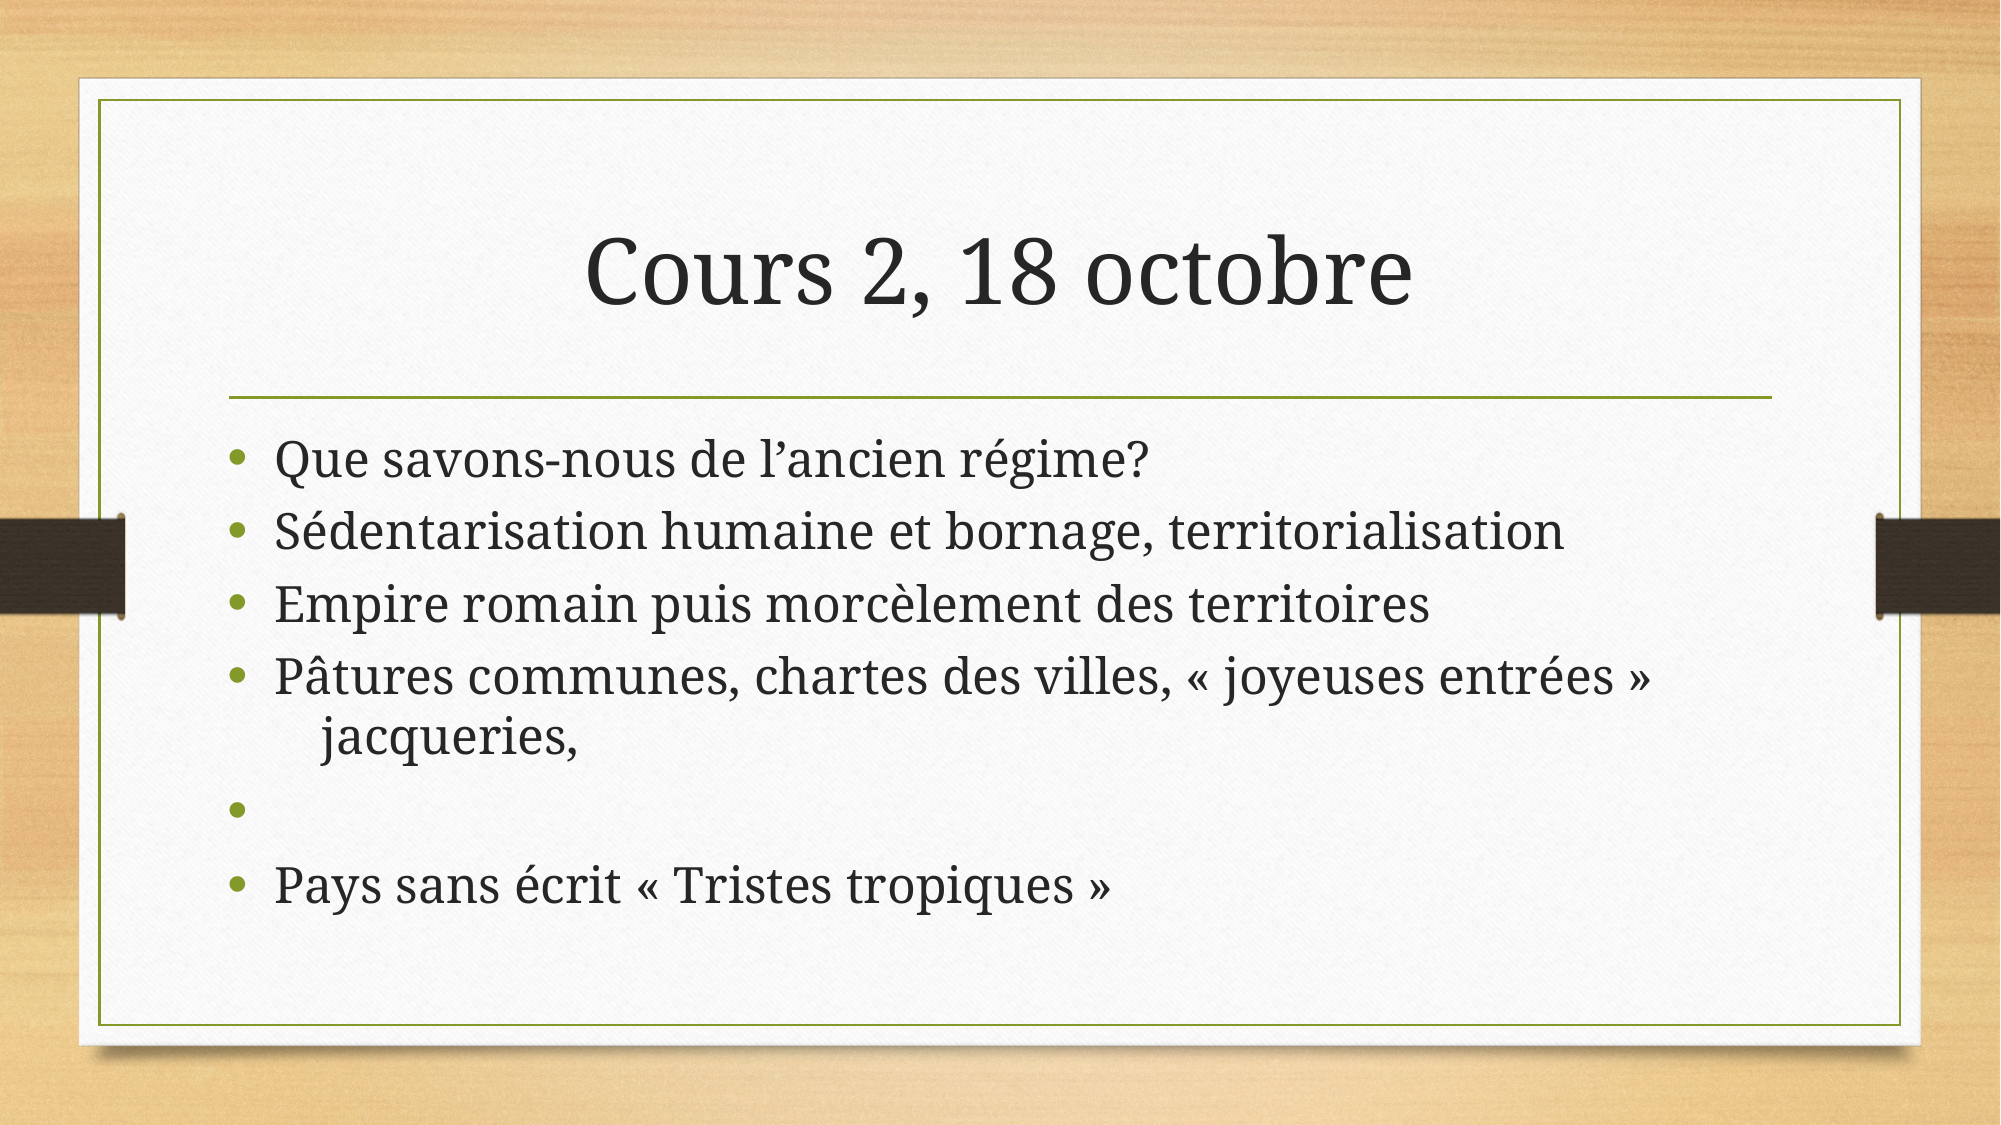

# Cours 2, 18 octobre
Que savons-nous de l’ancien régime?
Sédentarisation humaine et bornage, territorialisation
Empire romain puis morcèlement des territoires
Pâtures communes, chartes des villes, « joyeuses entrées » jacqueries,
Pays sans écrit « Tristes tropiques »